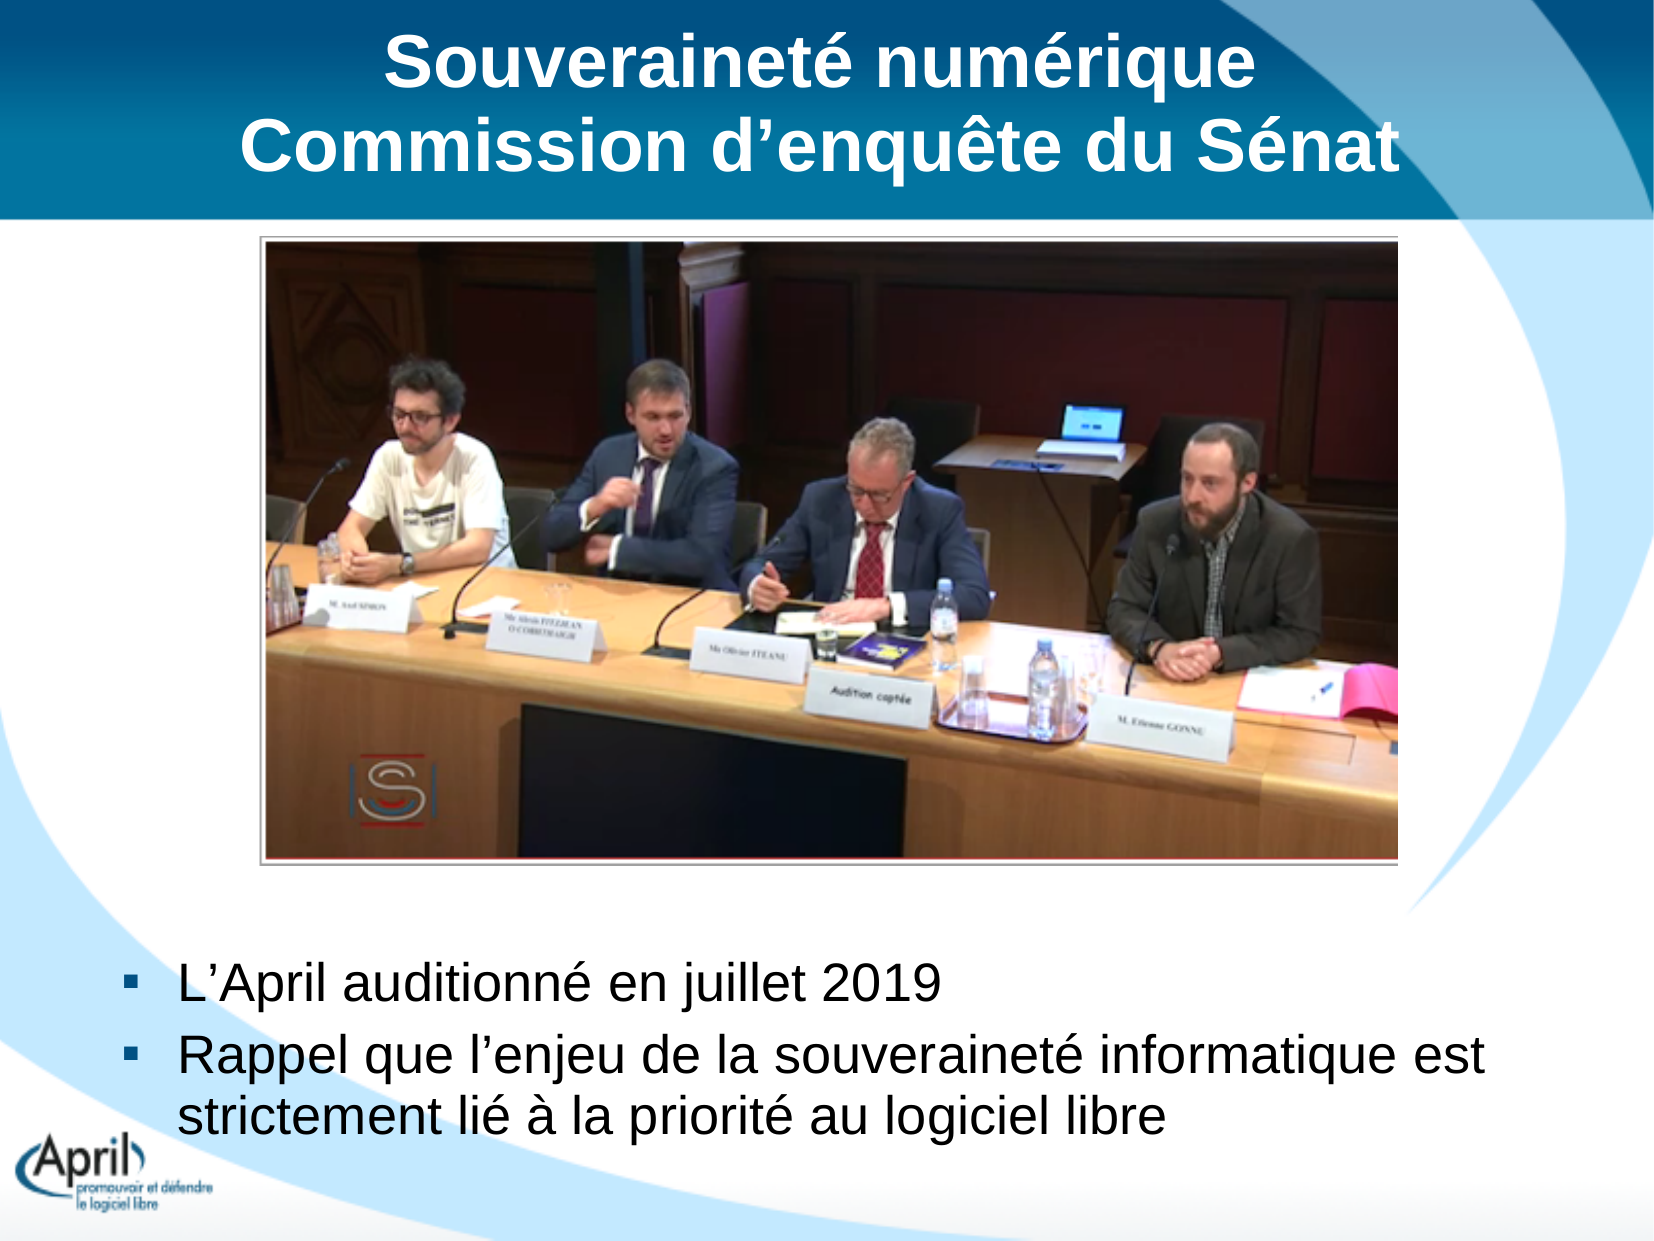

# Souveraineté numérique Commission d’enquête du Sénat
L’April auditionné en juillet 2019
Rappel que l’enjeu de la souveraineté informatique est strictement lié à la priorité au logiciel libre